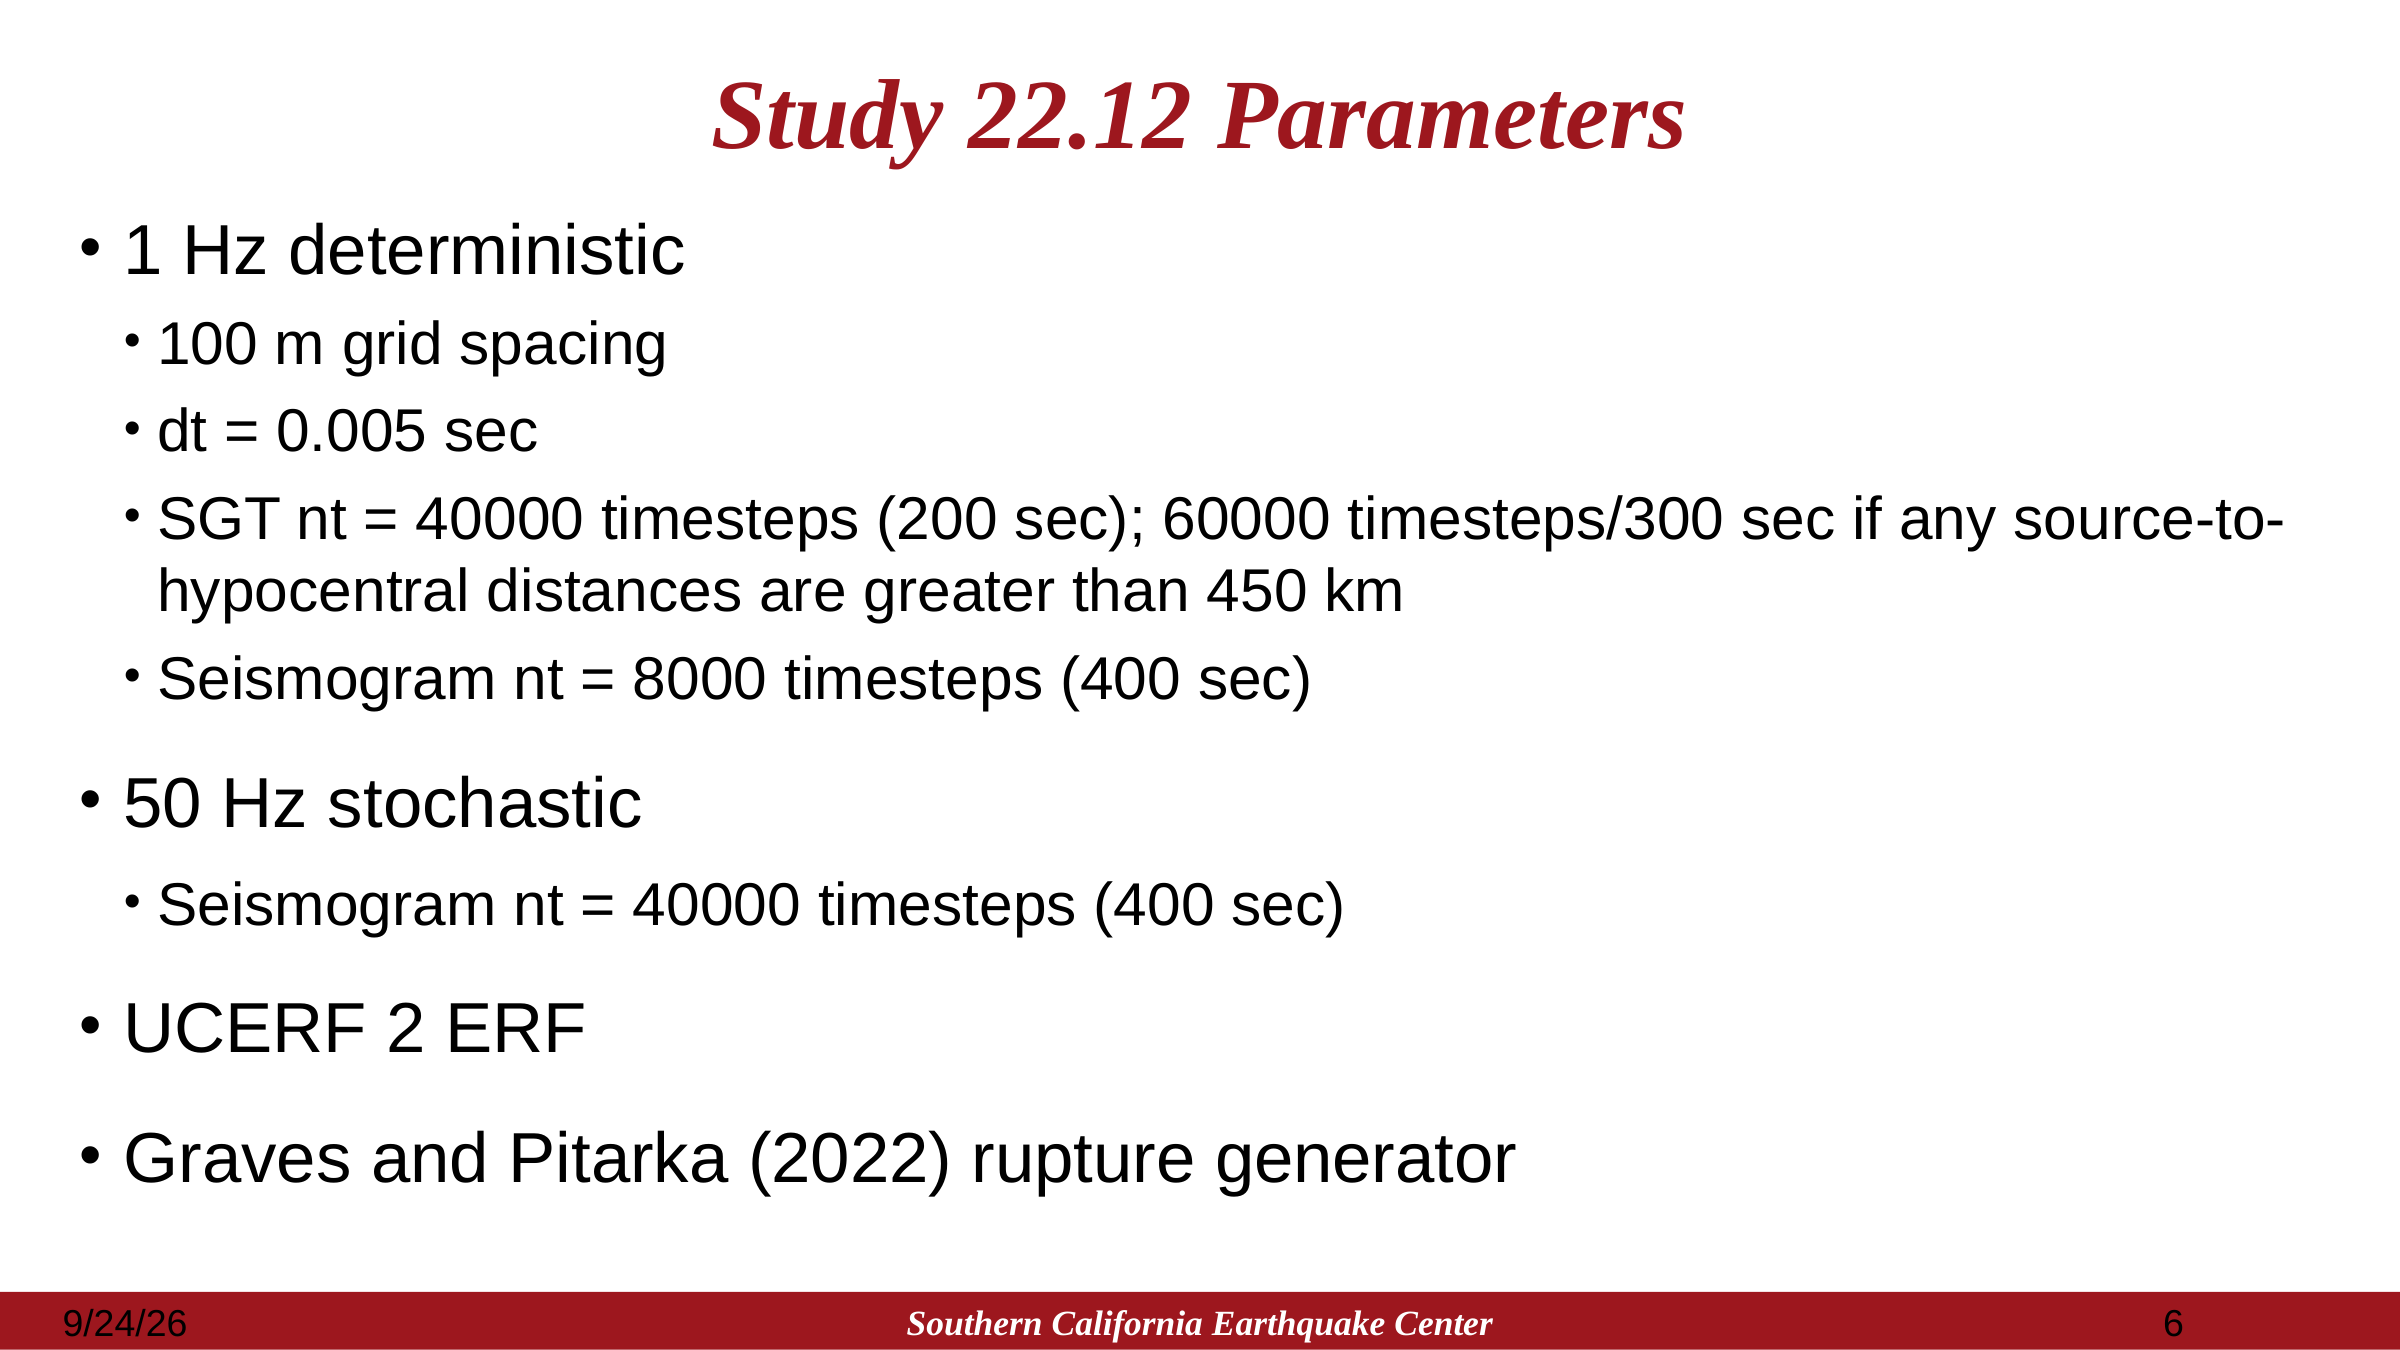

Study 22.12 Parameters
1 Hz deterministic
100 m grid spacing
dt = 0.005 sec
SGT nt = 40000 timesteps (200 sec); 60000 timesteps/300 sec if any source-to-hypocentral distances are greater than 450 km
Seismogram nt = 8000 timesteps (400 sec)
50 Hz stochastic
Seismogram nt = 40000 timesteps (400 sec)
UCERF 2 ERF
Graves and Pitarka (2022) rupture generator
Southern California Earthquake Center